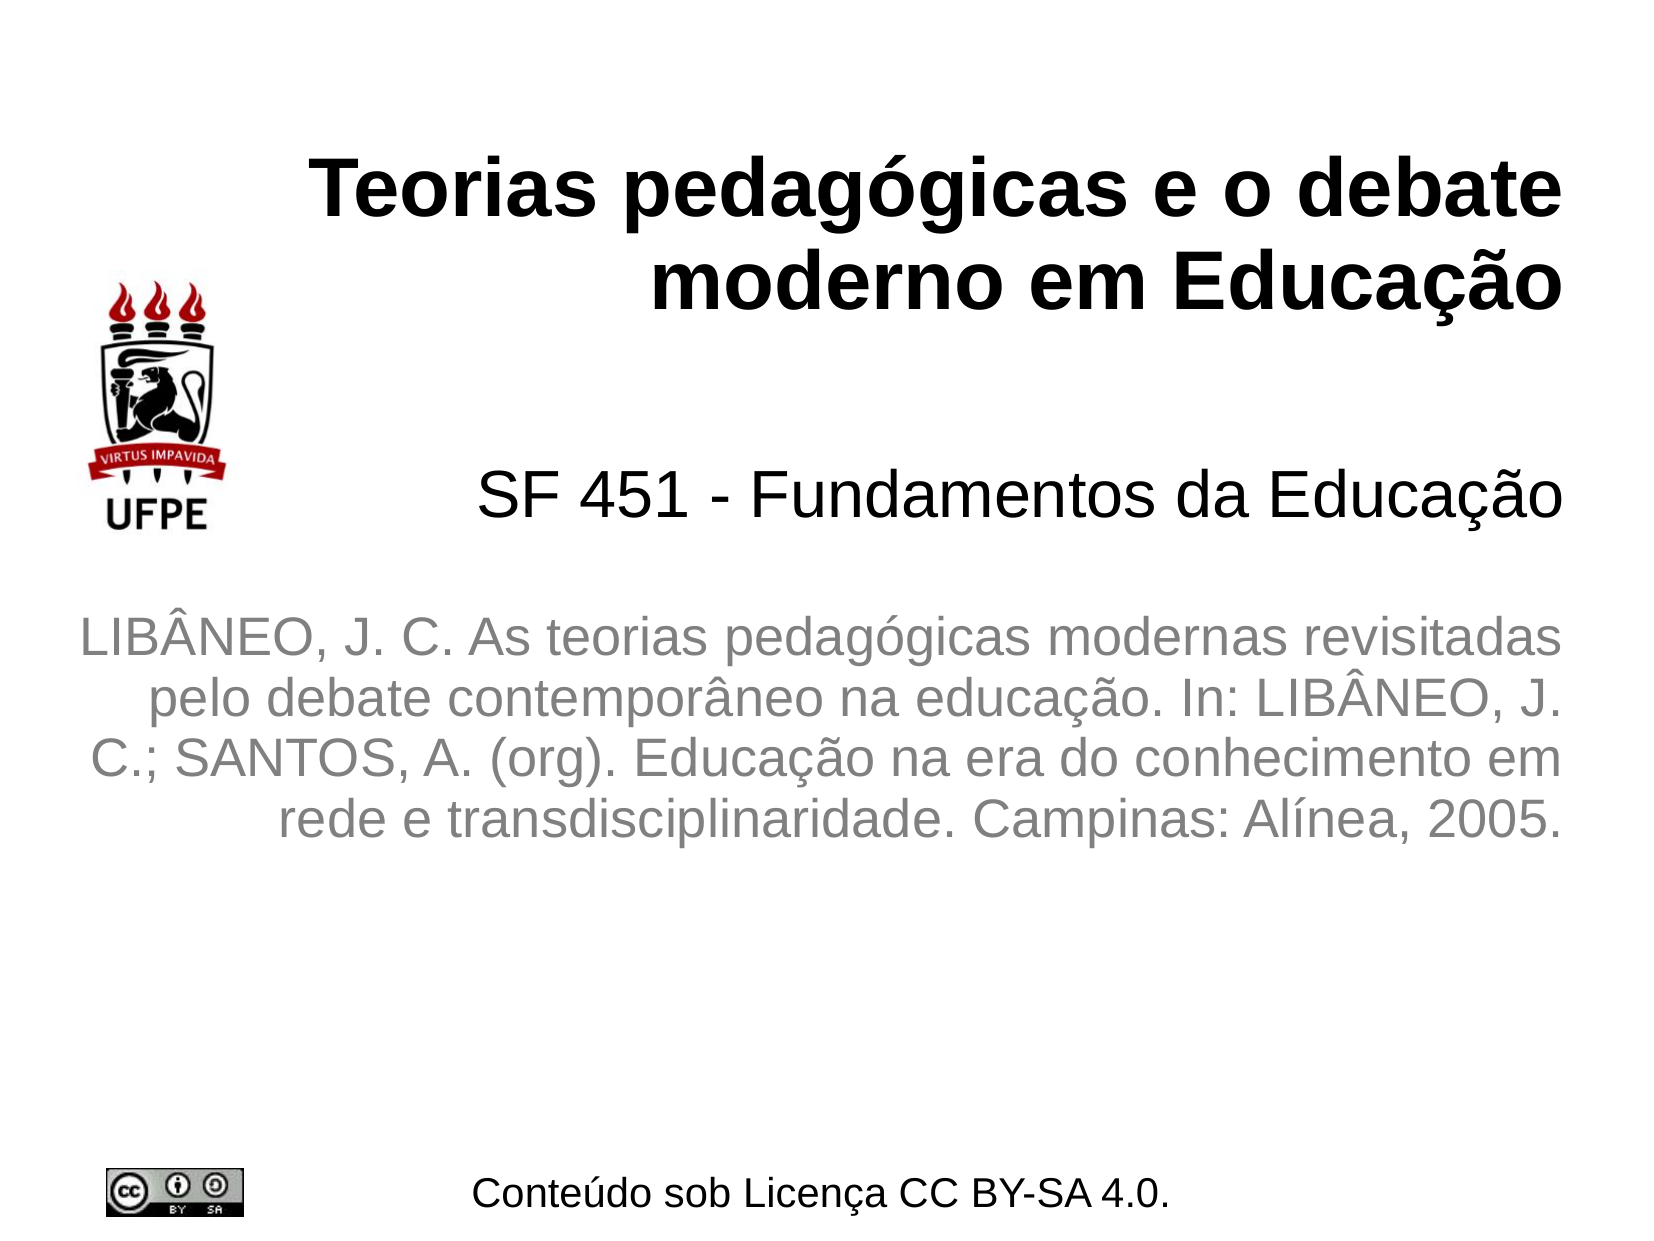

# Teorias pedagógicas e o debate moderno em Educação
SF 451 - Fundamentos da Educação
LIBÂNEO, J. C. As teorias pedagógicas modernas revisitadas pelo debate contemporâneo na educação. In: LIBÂNEO, J. C.; SANTOS, A. (org). Educação na era do conhecimento em rede e transdisciplinaridade. Campinas: Alínea, 2005.
Conteúdo sob Licença CC BY-SA 4.0.